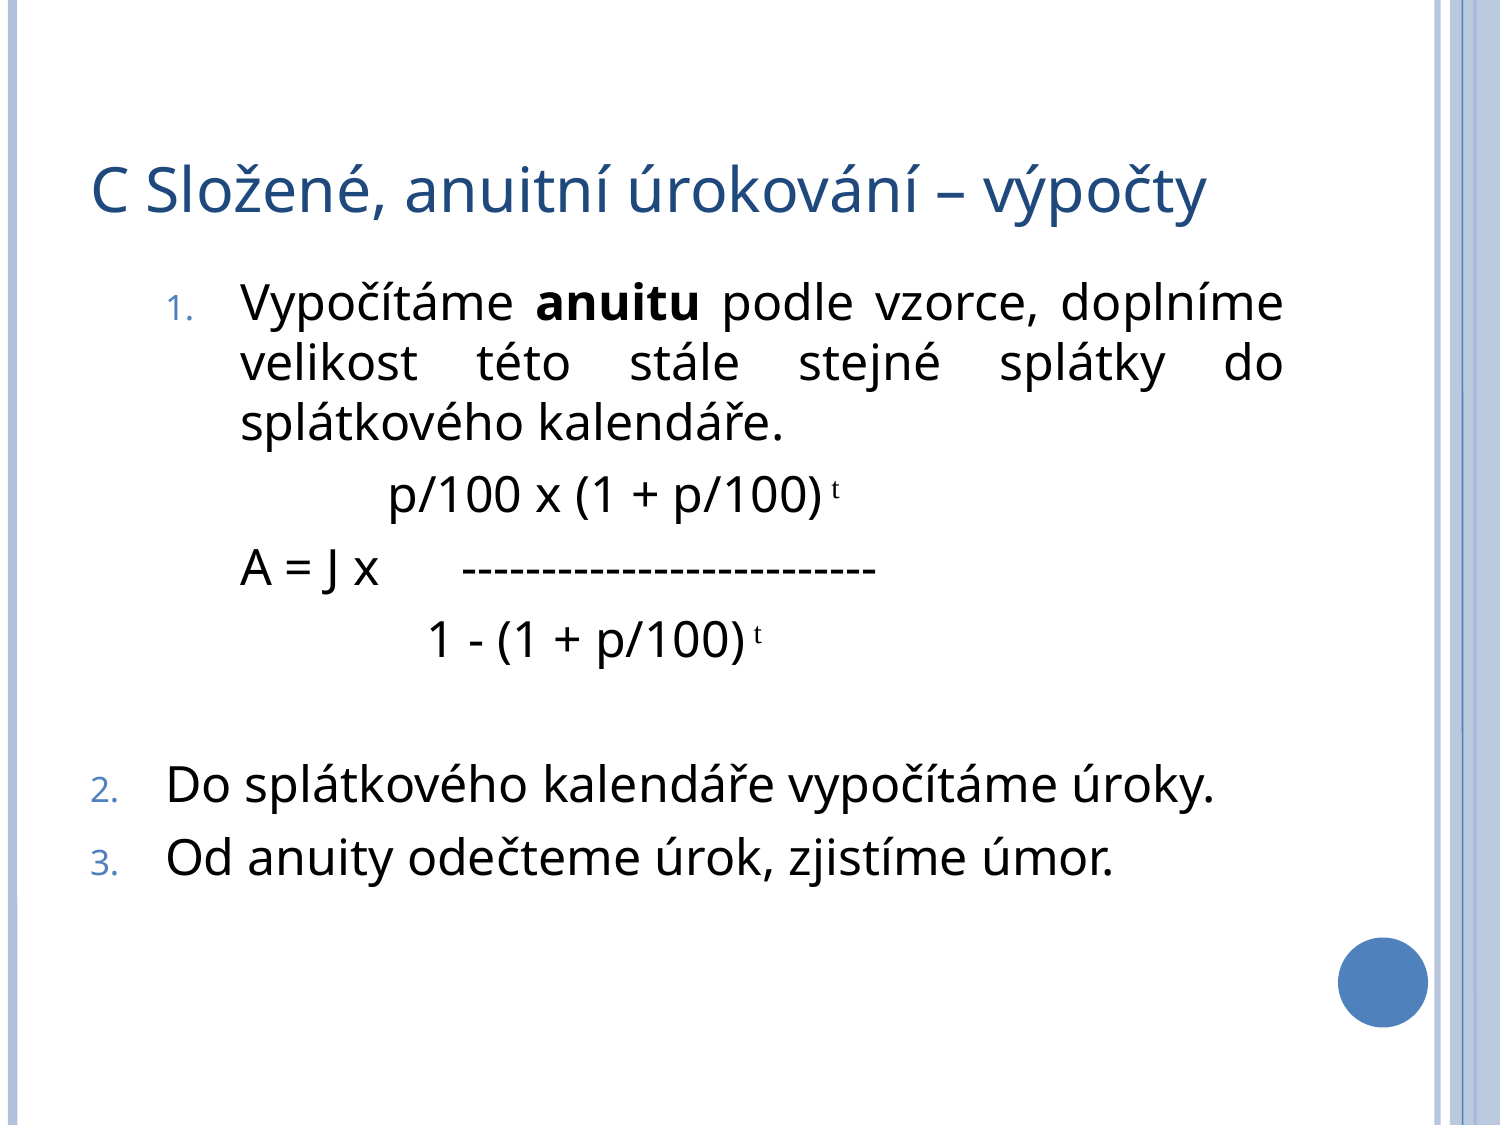

# C Složené, anuitní úrokování – výpočty
Vypočítáme anuitu podle vzorce, doplníme velikost této stále stejné splátky do splátkového kalendáře.
			p/100 x (1 + p/100) ͭ
	A = J x 	--------------------------
			 1 - (1 + p/100) ͭ
Do splátkového kalendáře vypočítáme úroky.
Od anuity odečteme úrok, zjistíme úmor.